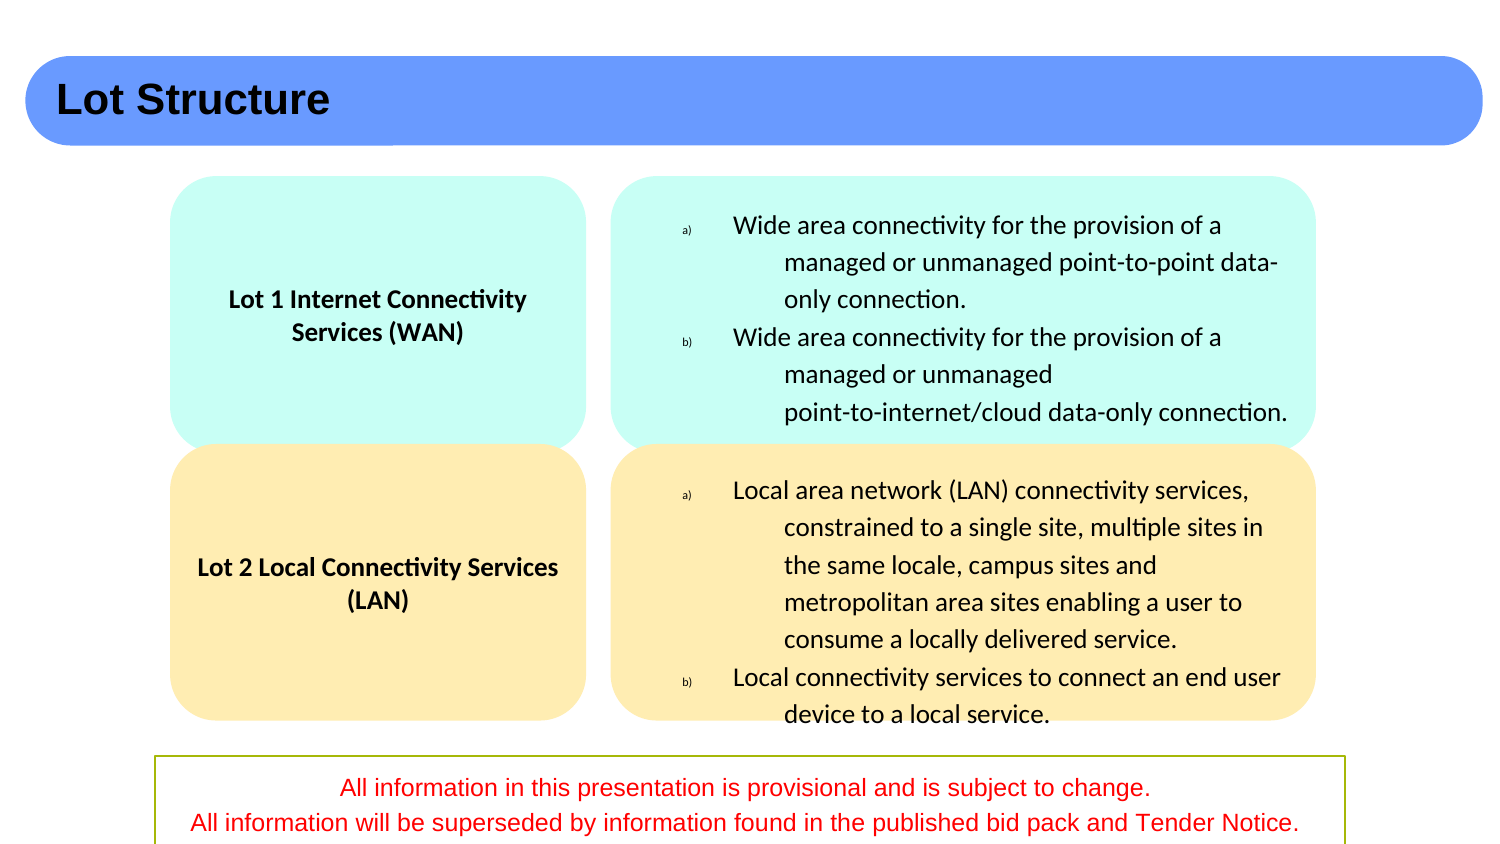

# Lot Structure
Lot 1 Internet Connectivity Services (WAN)
Wide area connectivity for the provision of a managed or unmanaged point-to-point data-only connection.
Wide area connectivity for the provision of a managed or unmanaged point-to-internet/cloud data-only connection.
Lot 2 Local Connectivity Services (LAN)
Local area network (LAN) connectivity services, constrained to a single site, multiple sites in the same locale, campus sites and metropolitan area sites enabling a user to consume a locally delivered service.
Local connectivity services to connect an end user device to a local service.
All information in this presentation is provisional and is subject to change.
All information will be superseded by information found in the published bid pack and Tender Notice.